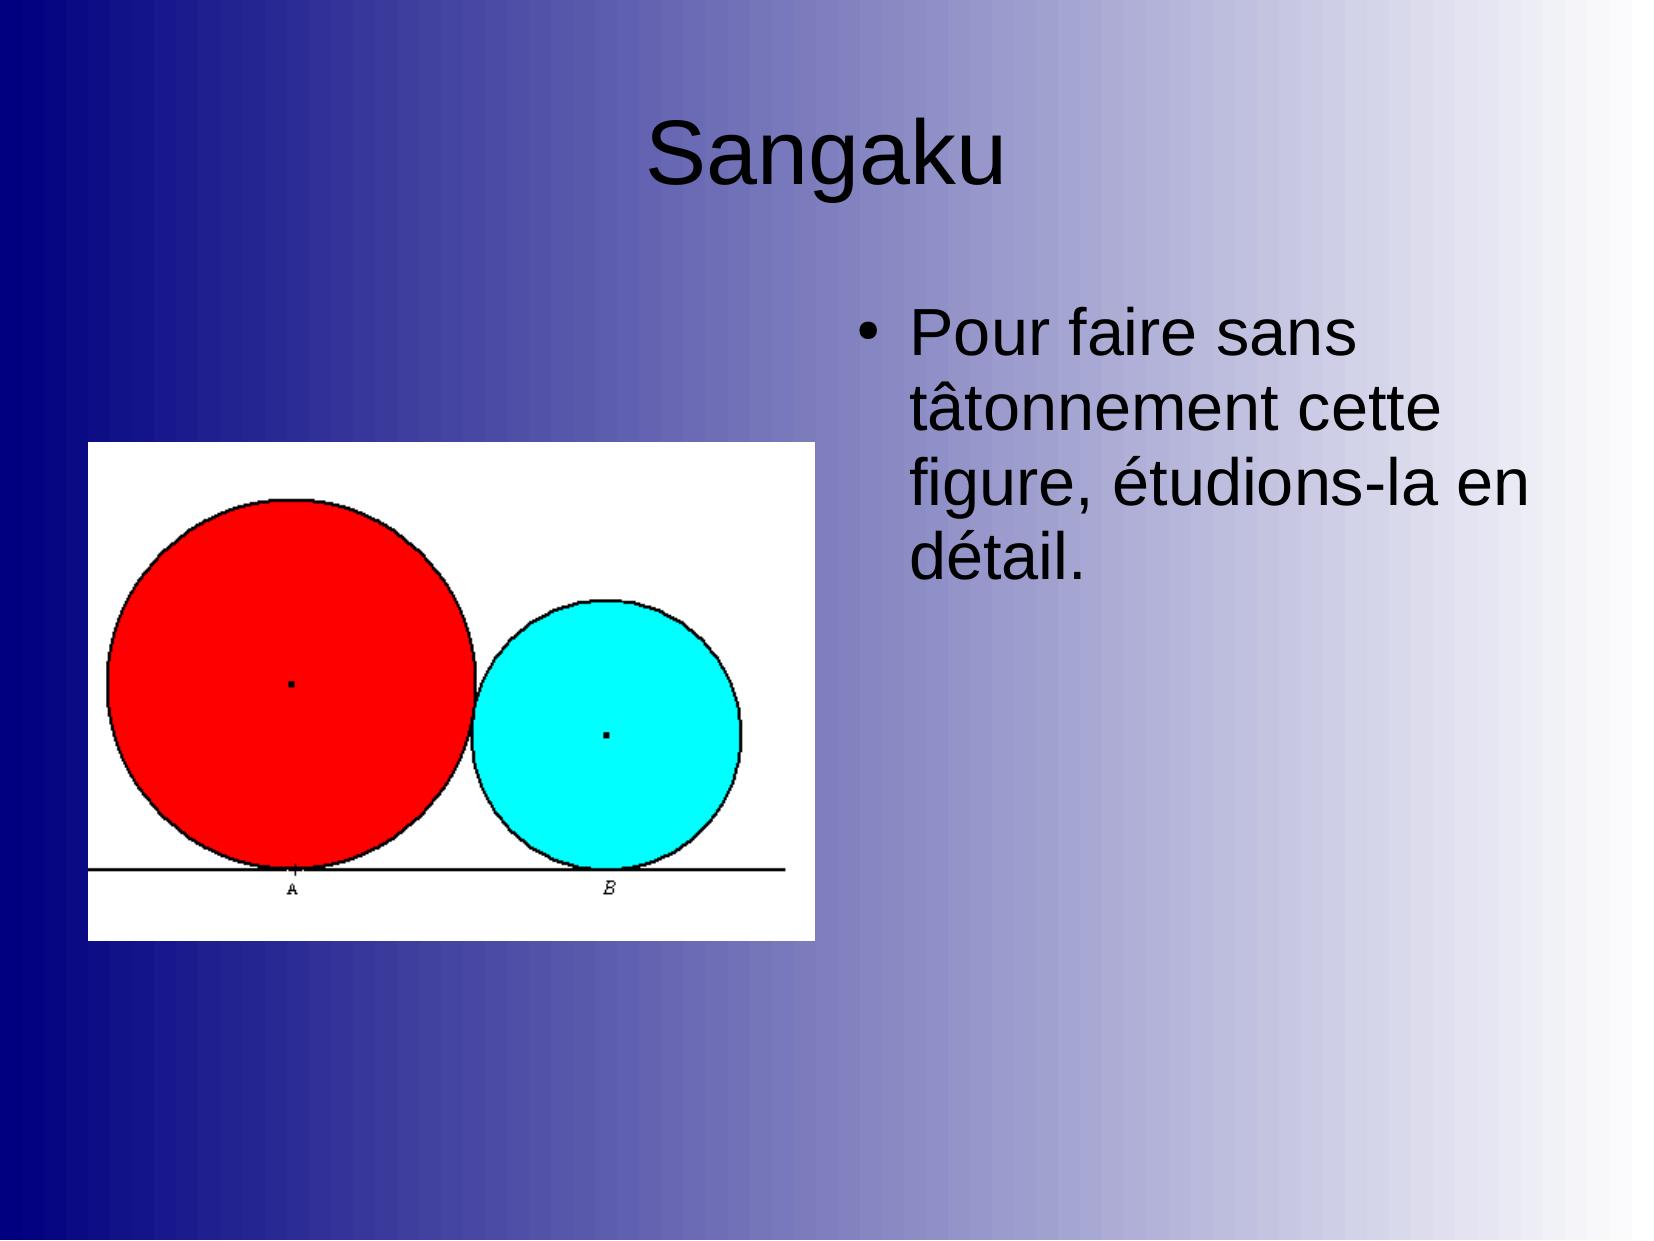

# Sangaku
Pour faire sans tâtonnement cette figure, étudions-la en détail.